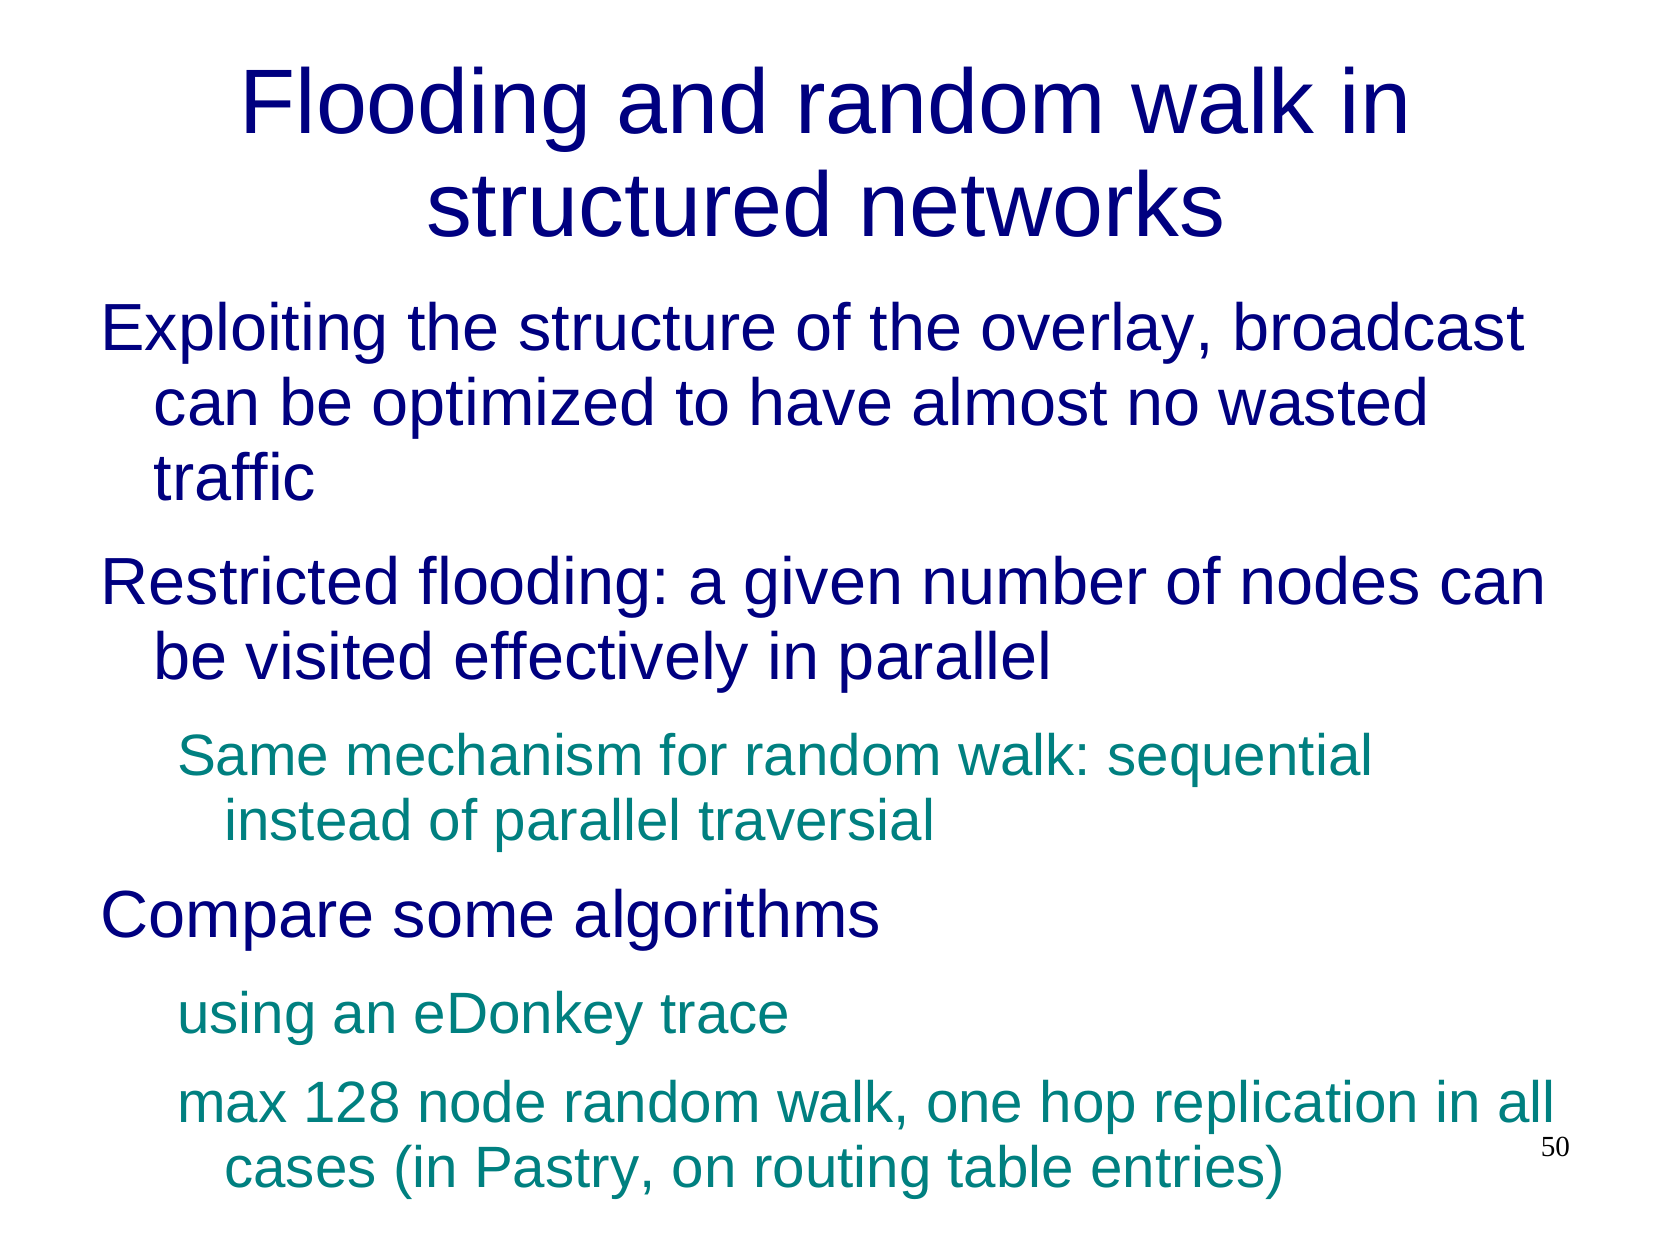

# Flooding and random walk in structured networks
Exploiting the structure of the overlay, broadcast can be optimized to have almost no wasted traffic
Restricted flooding: a given number of nodes can be visited effectively in parallel
Same mechanism for random walk: sequential instead of parallel traversial
Compare some algorithms
using an eDonkey trace
max 128 node random walk, one hop replication in all cases (in Pastry, on routing table entries)
50